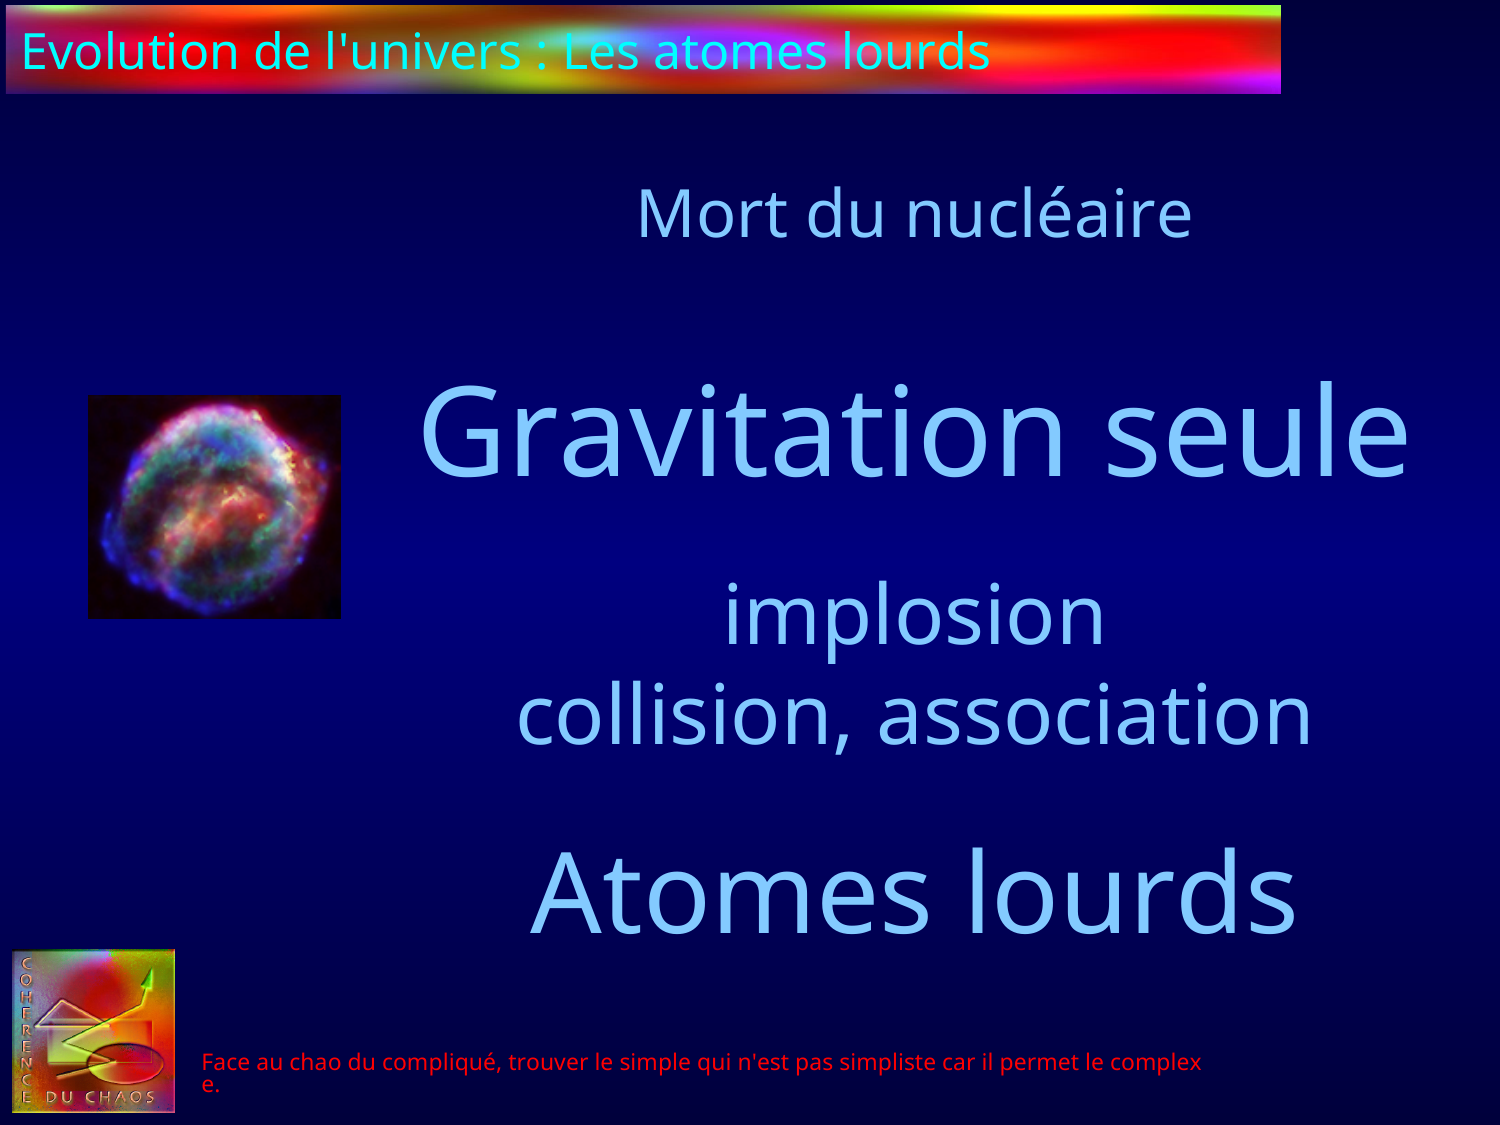

#
Evolution de l'univers : Les atomes lourds
Mort du nucléaire
Gravitation seule
implosion
collision, association
Atomes lourds
Face au chao du compliqué, trouver le simple qui n'est pas simpliste car il permet le complexe.